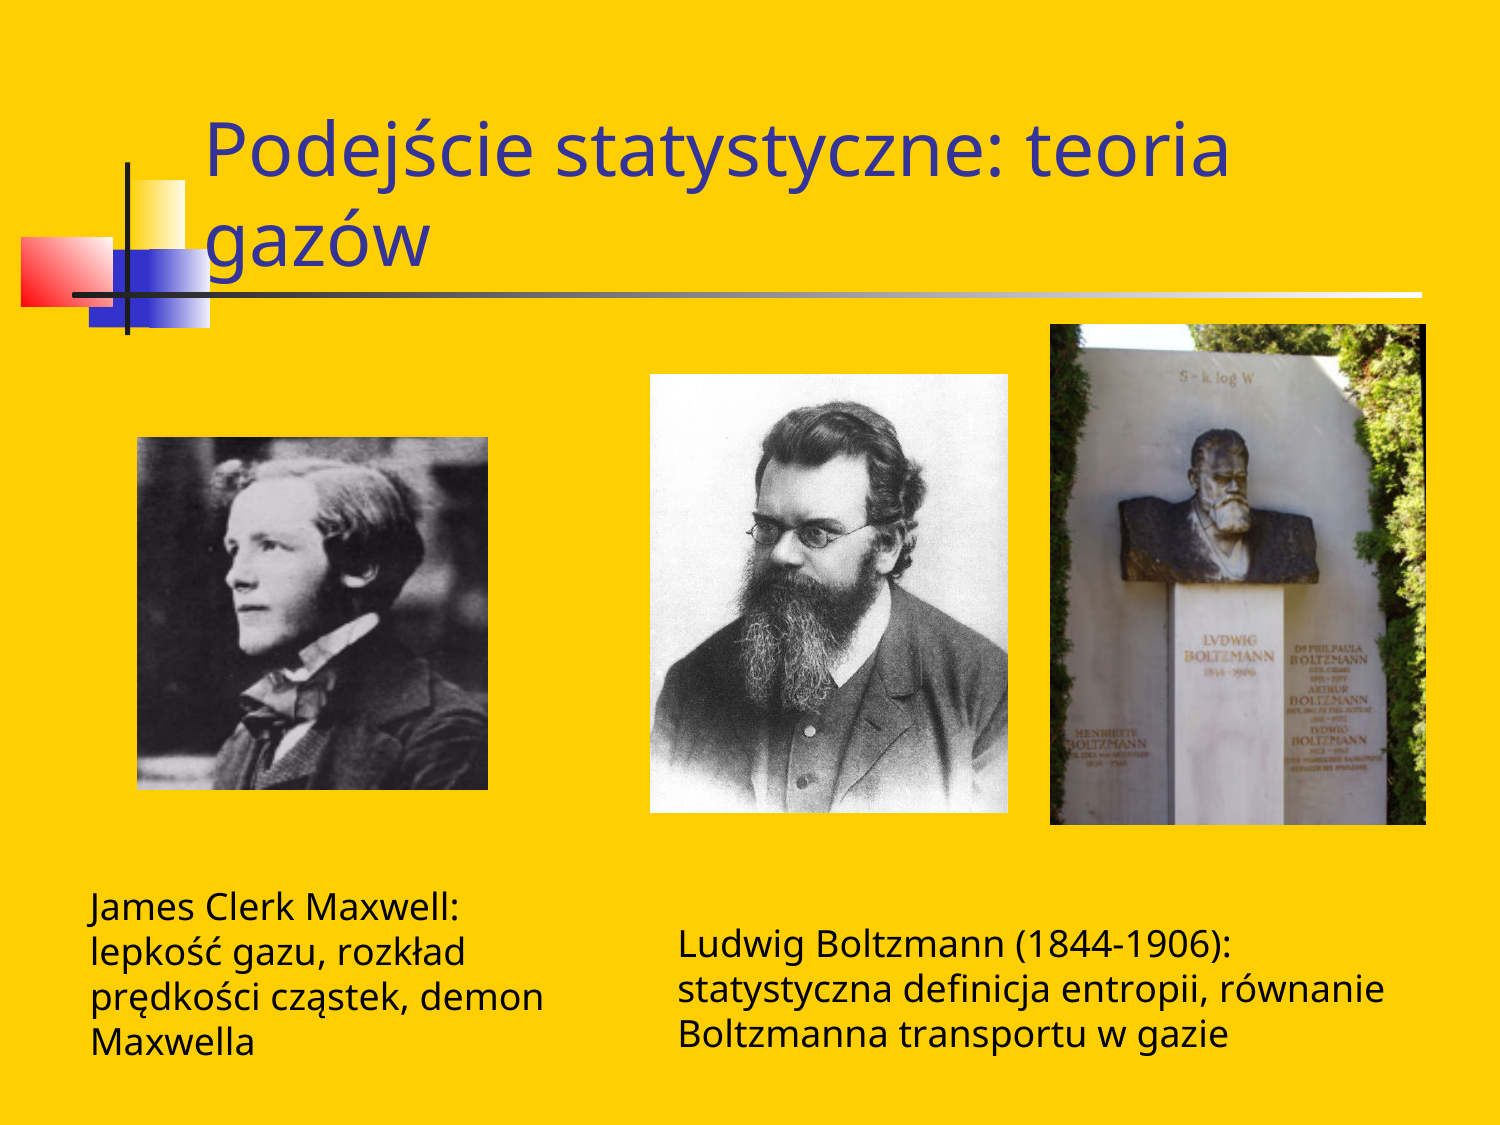

# Podejście statystyczne: teoria gazów
James Clerk Maxwell: lepkość gazu, rozkład prędkości cząstek, demon Maxwella
Ludwig Boltzmann (1844-1906): statystyczna definicja entropii, równanie Boltzmanna transportu w gazie